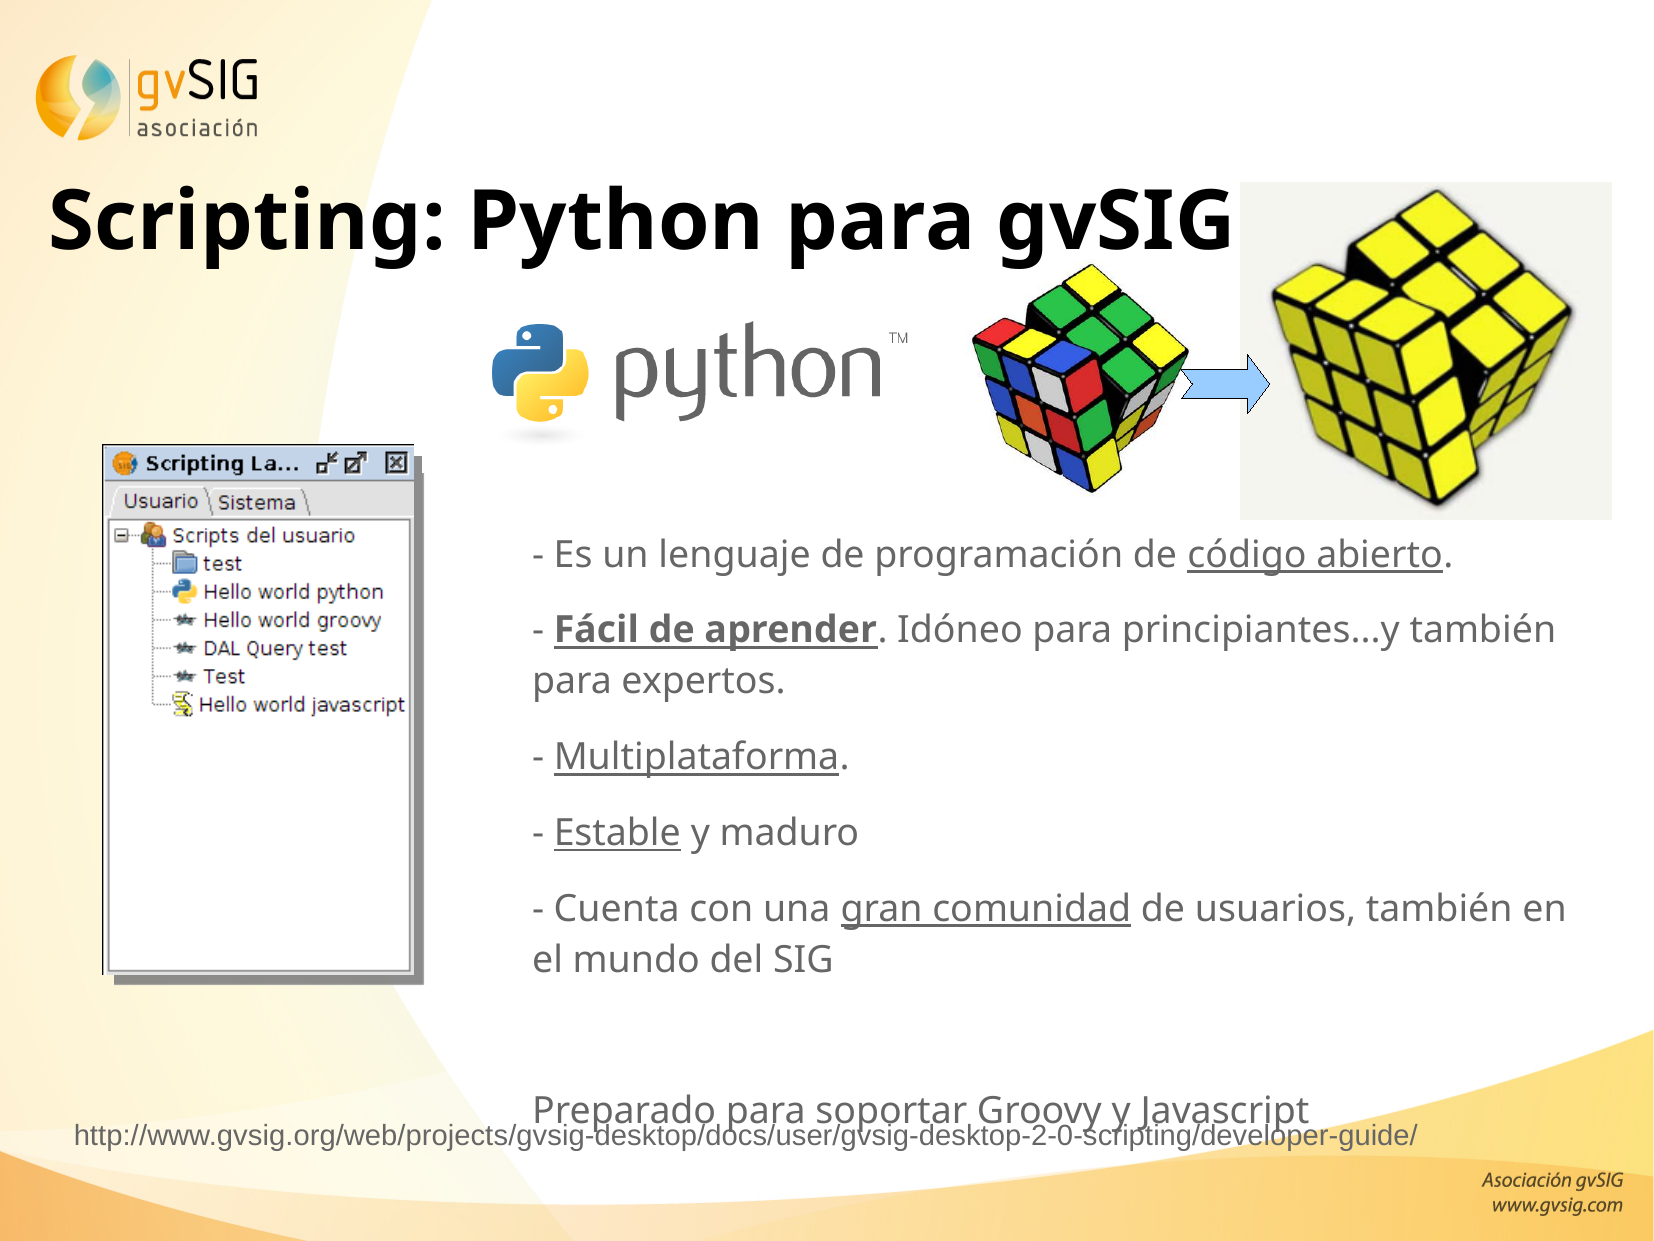

# Scripting: Python para gvSIG
- Es un lenguaje de programación de código abierto.
- Fácil de aprender. Idóneo para principiantes...y también para expertos.
- Multiplataforma.
- Estable y maduro
- Cuenta con una gran comunidad de usuarios, también en el mundo del SIG
Preparado para soportar Groovy y Javascript
http://www.gvsig.org/web/projects/gvsig-desktop/docs/user/gvsig-desktop-2-0-scripting/developer-guide/